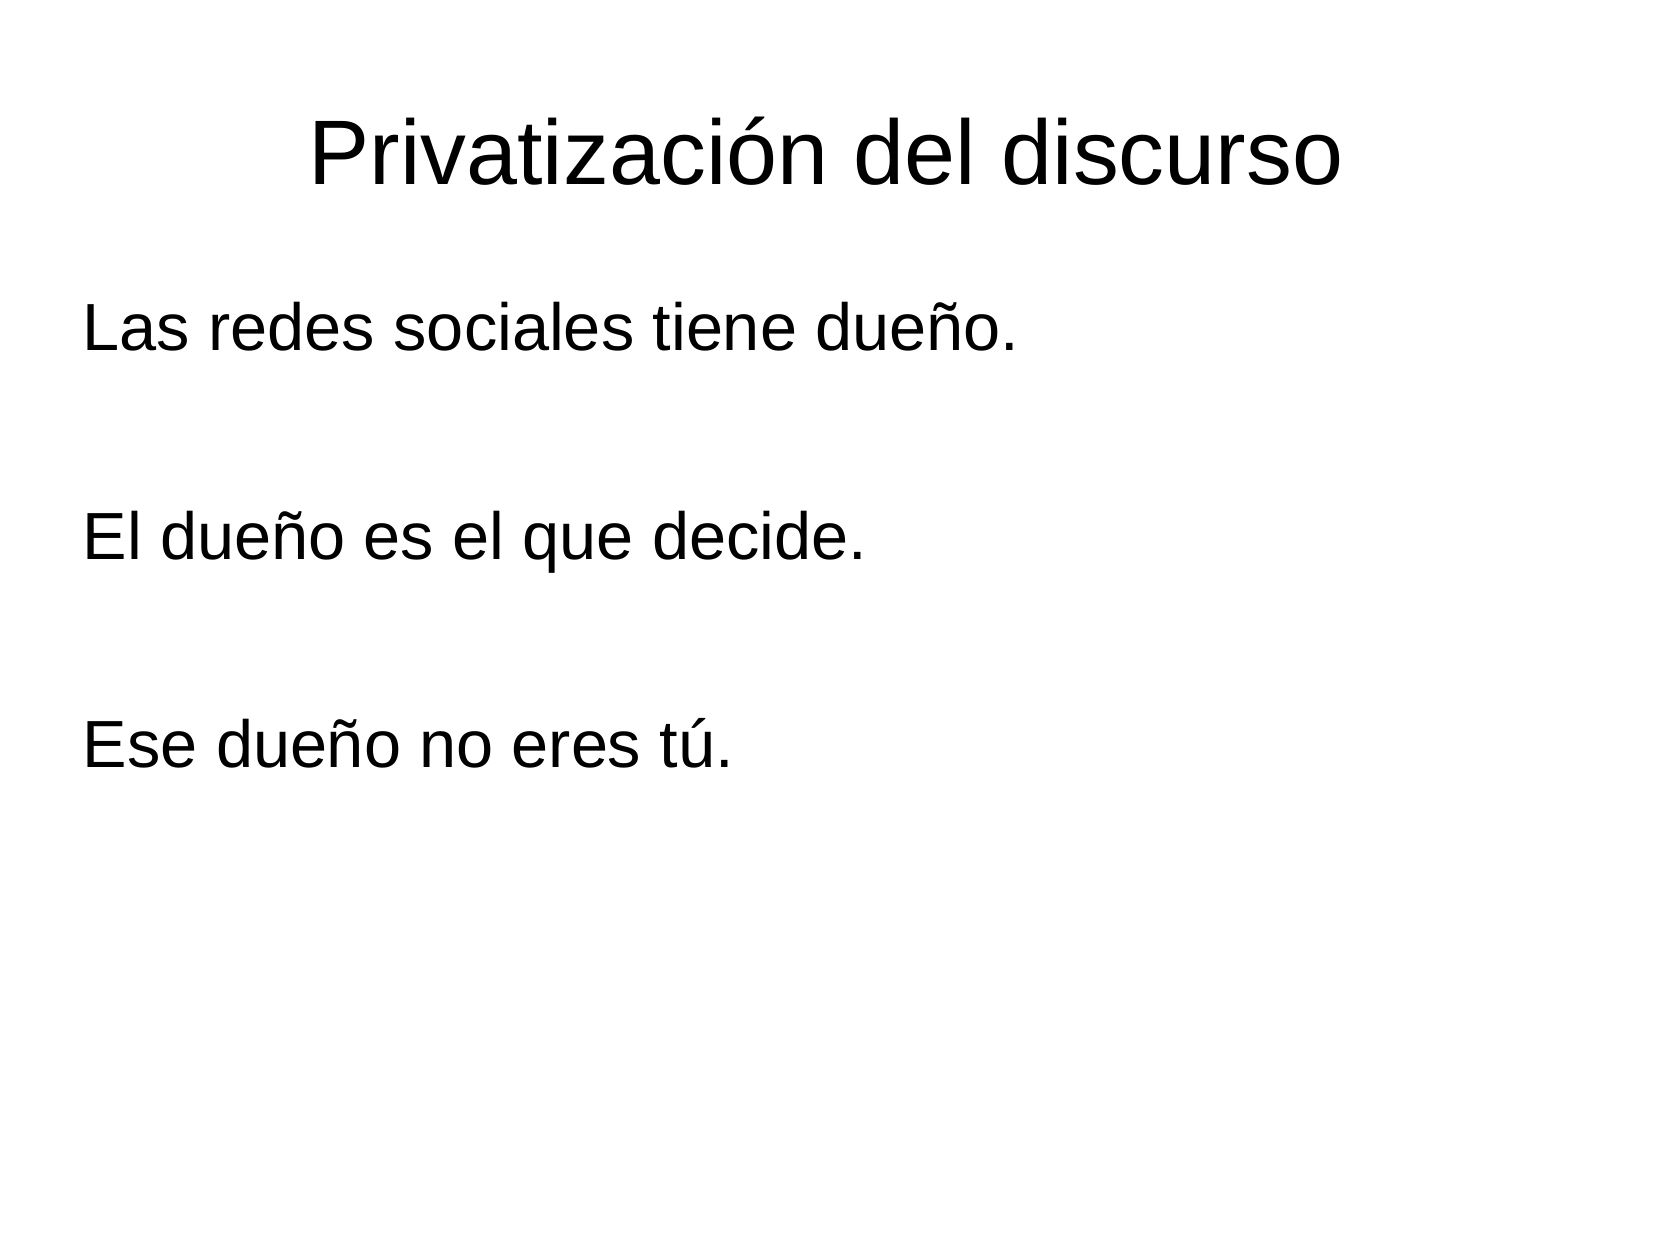

# Privatización del discurso
Las redes sociales tiene dueño.
El dueño es el que decide.
Ese dueño no eres tú.